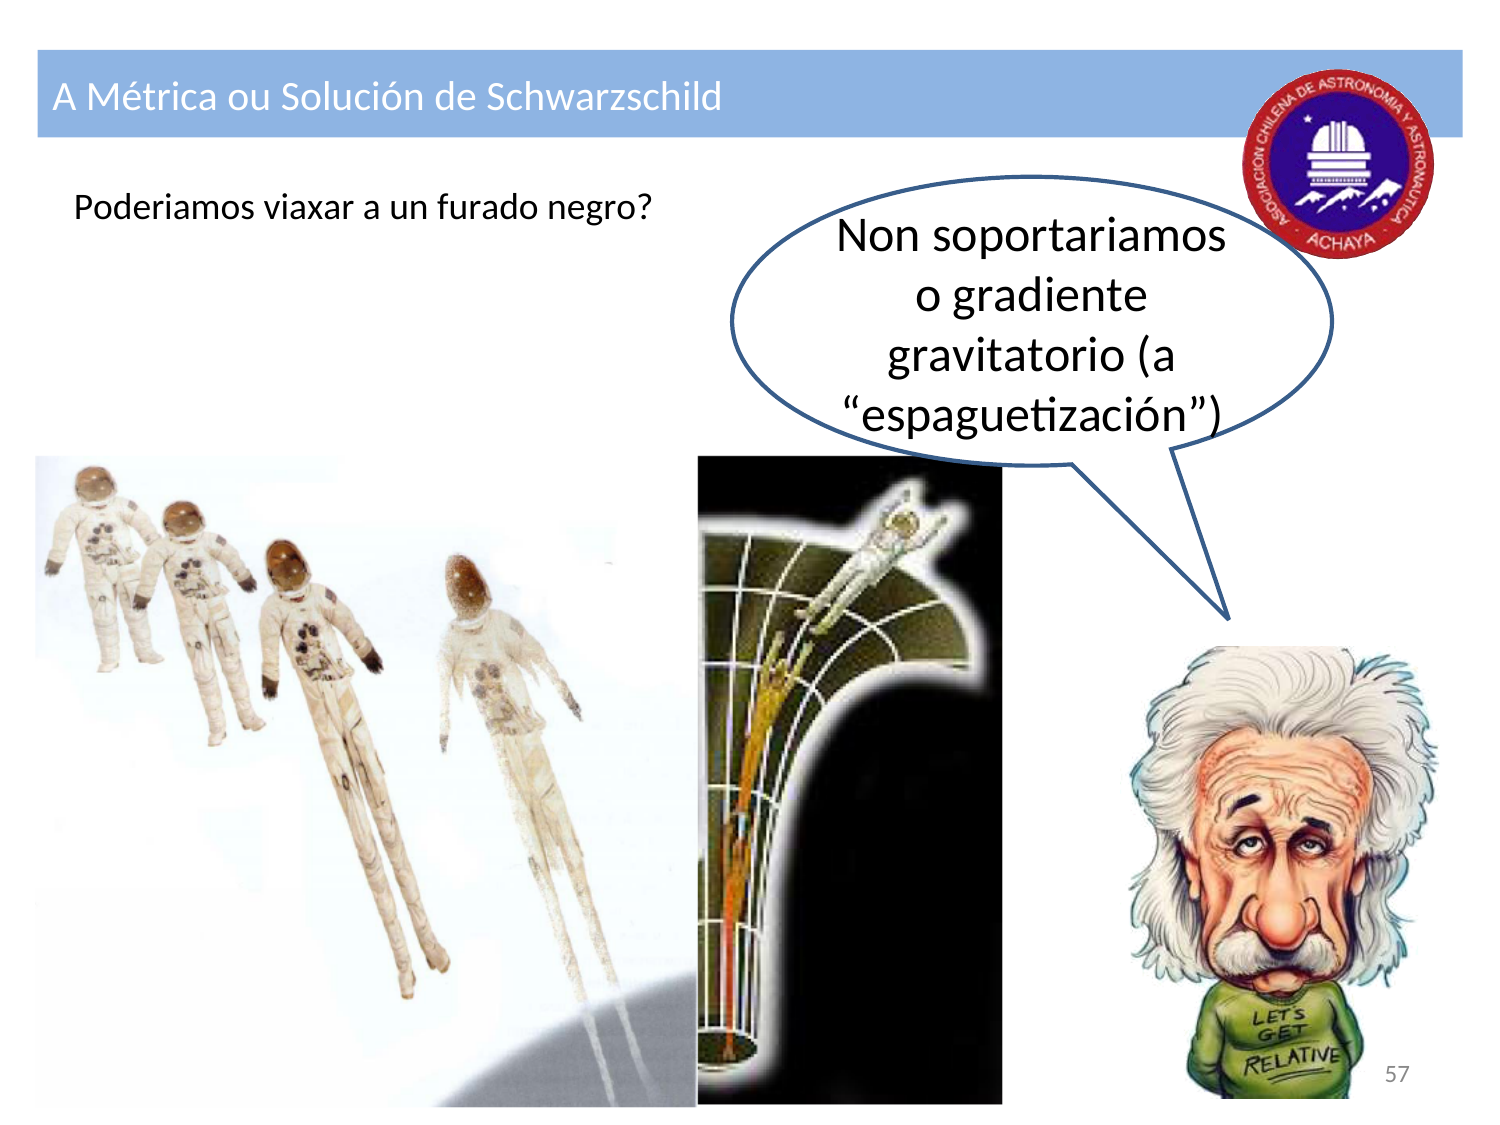

A Métrica ou Solución de Schwarzschild
Poderiamos viaxar a un furado negro?
Non soportariamos o gradiente gravitatorio (a “espaguetización”)